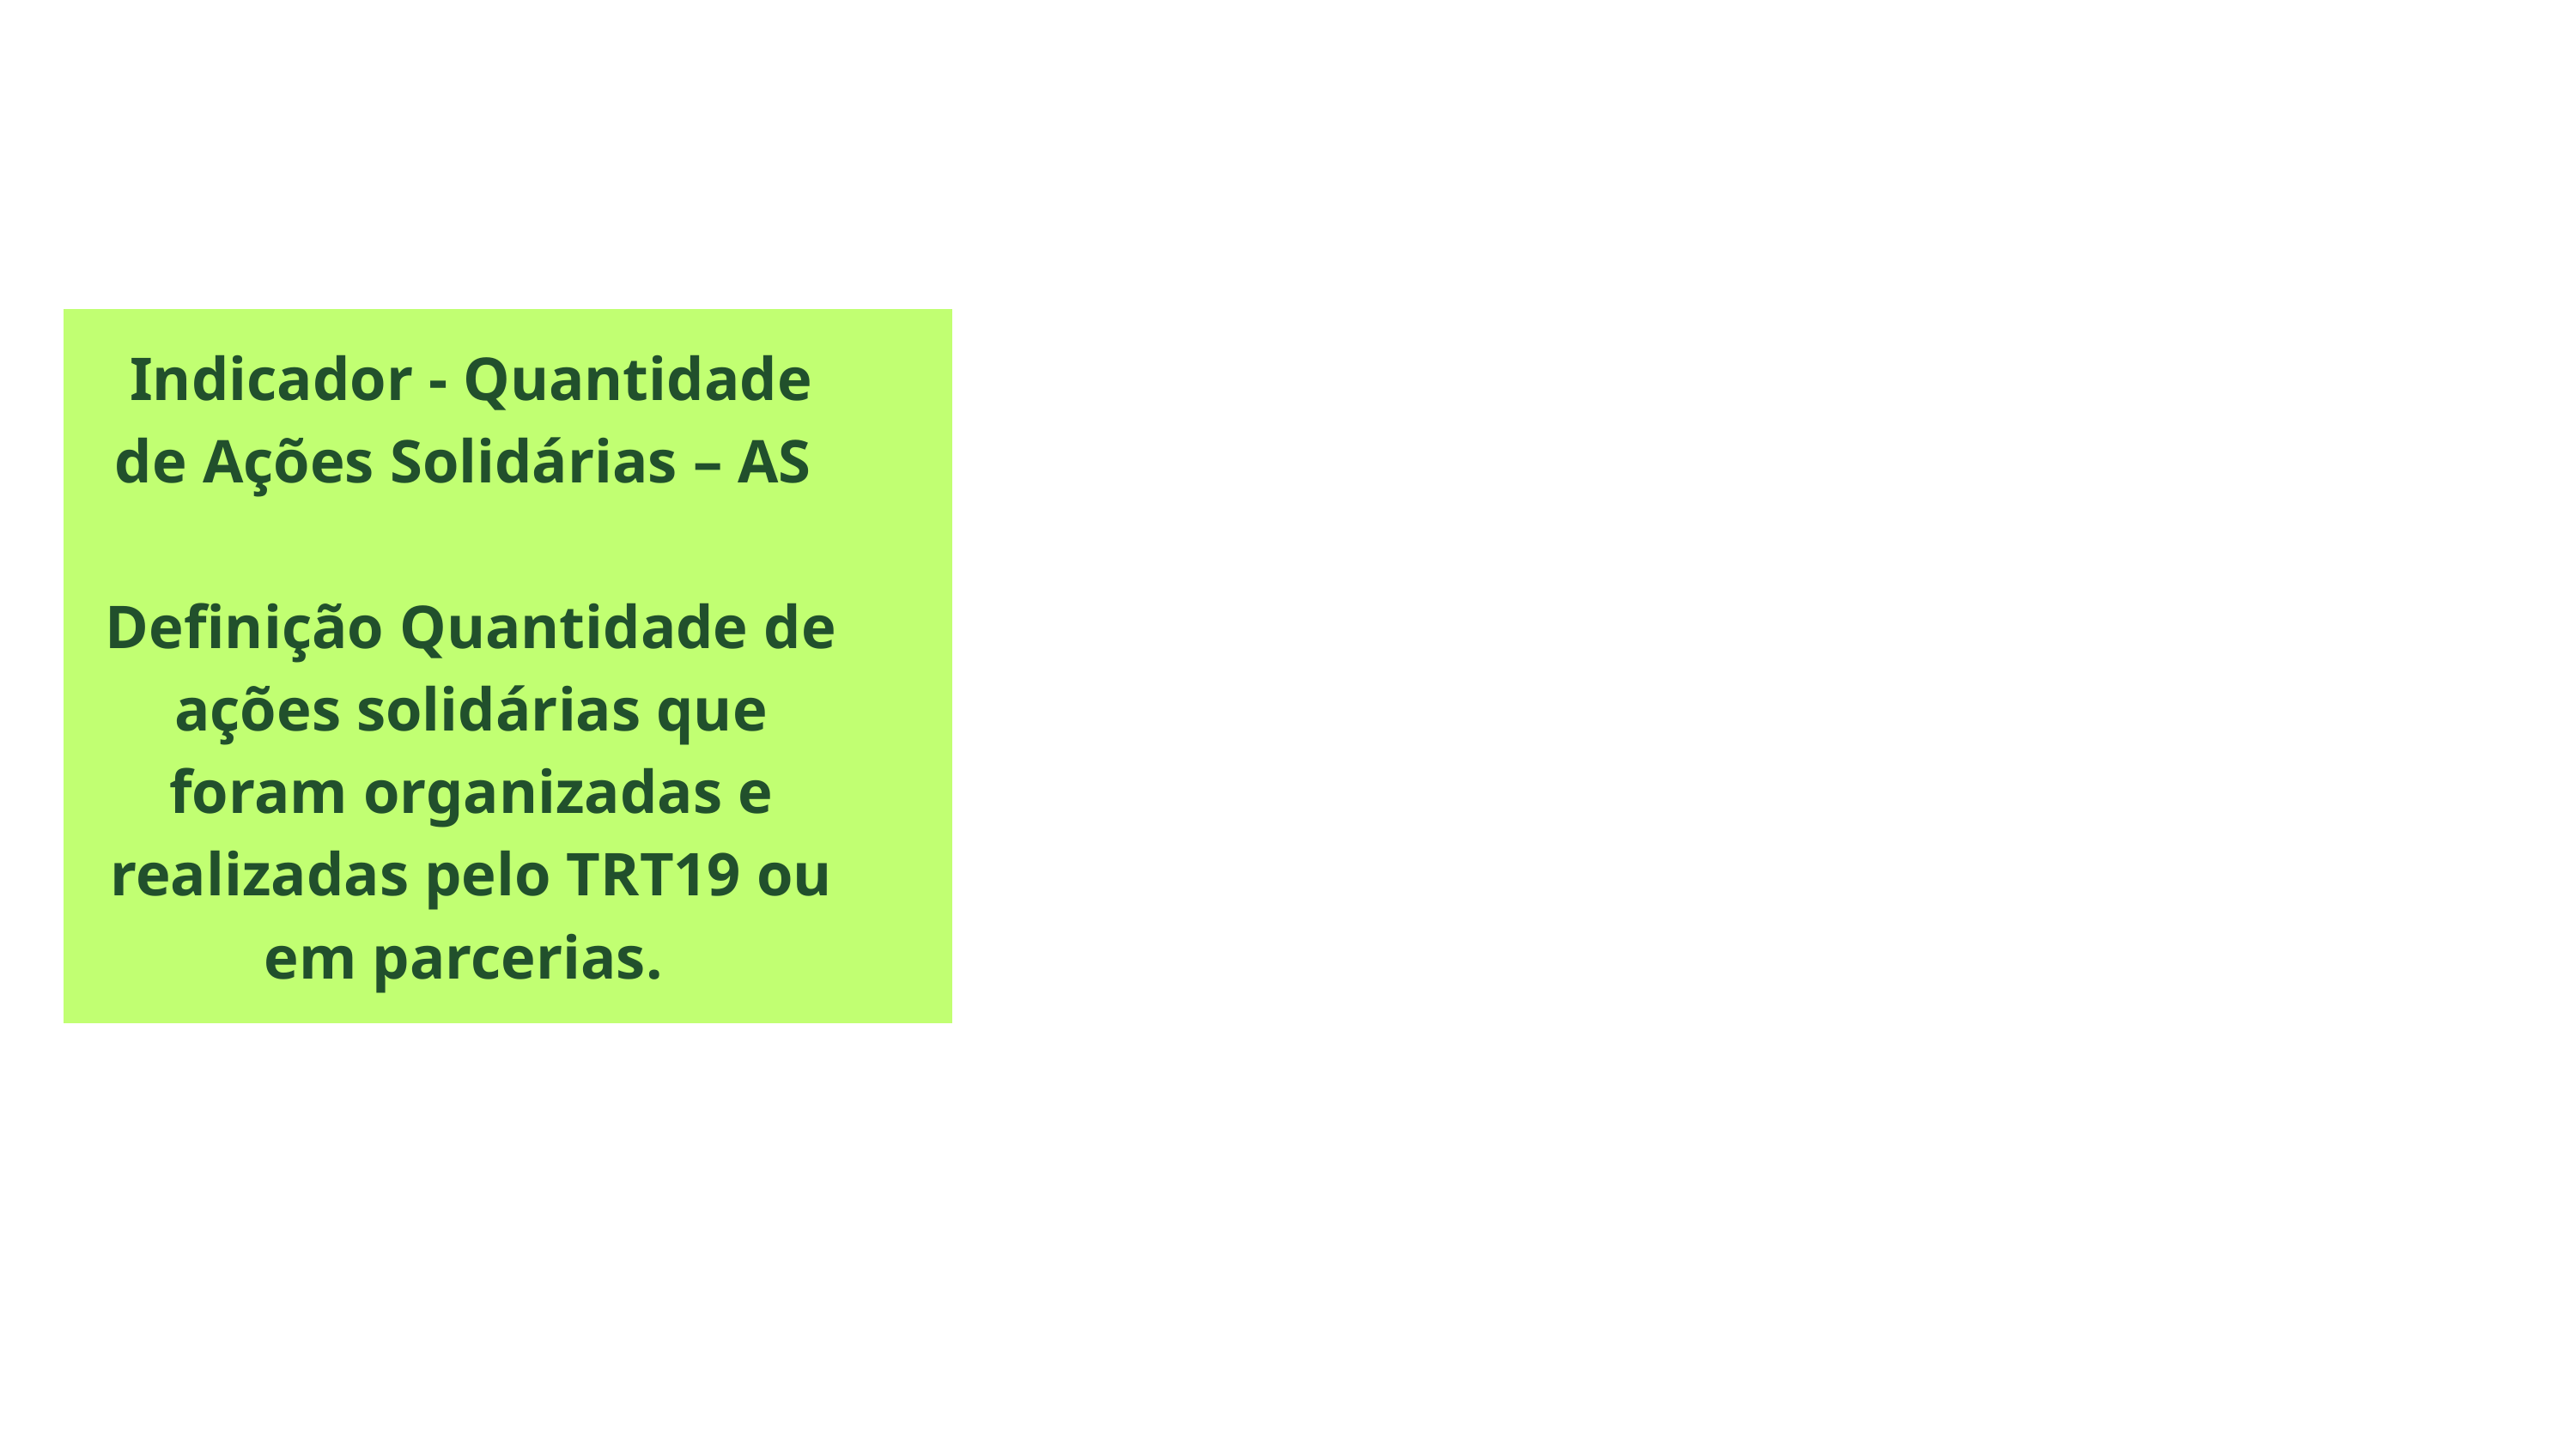

Fórmula Total de quantidade de ações solidárias realizadas.
Polaridade Quanto maior o valor, melhor o desempenho.
Periodicidade Anual.
Metodologia Análise de Desempenho: Anual
Unidade responsável pelas metas: Setor socioambiental.
Indicador - Quantidade de Ações Solidárias – AS
Definição Quantidade de ações solidárias que foram organizadas e realizadas pelo TRT19 ou em parcerias.